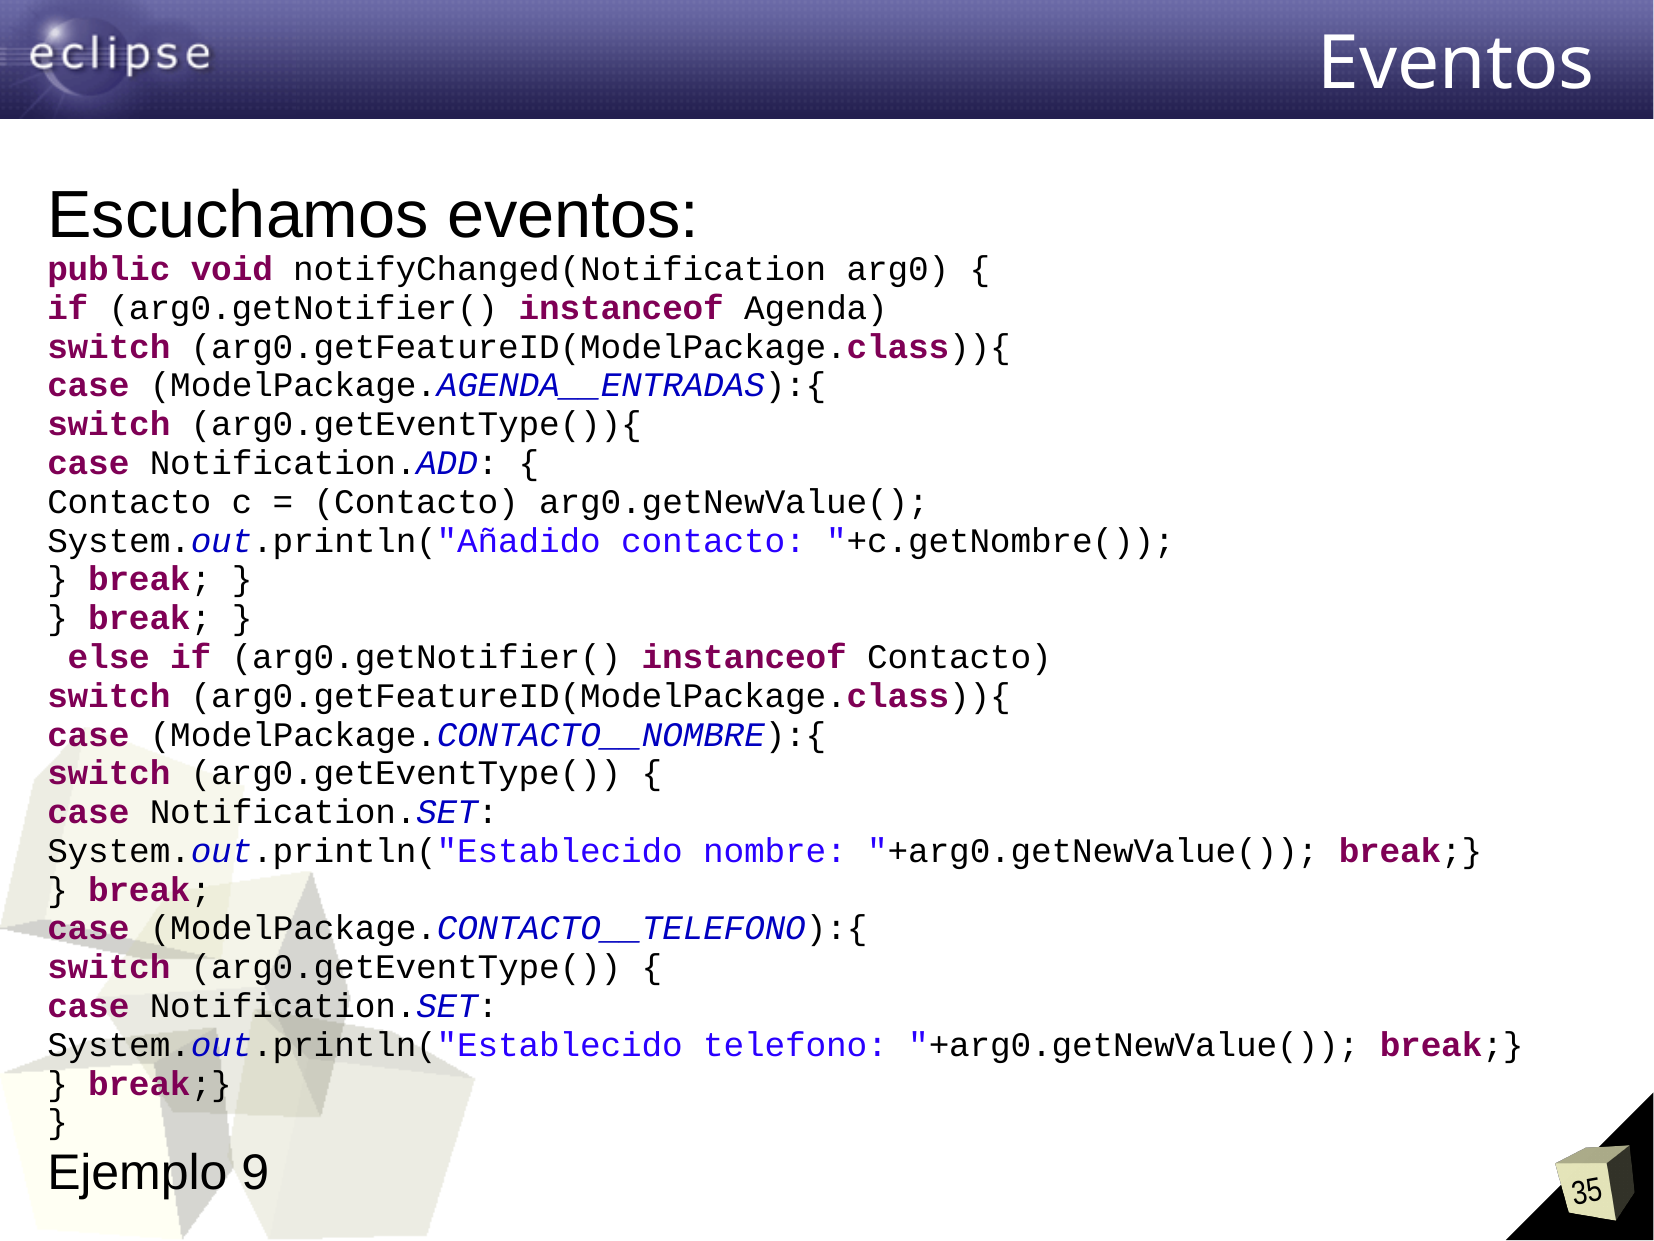

# Eventos
Escuchamos eventos:
public void notifyChanged(Notification arg0) {
if (arg0.getNotifier() instanceof Agenda)
switch (arg0.getFeatureID(ModelPackage.class)){
case (ModelPackage.AGENDA__ENTRADAS):{
switch (arg0.getEventType()){
case Notification.ADD: {
Contacto c = (Contacto) arg0.getNewValue();
System.out.println("Añadido contacto: "+c.getNombre());
} break; }
} break; }
 else if (arg0.getNotifier() instanceof Contacto)
switch (arg0.getFeatureID(ModelPackage.class)){
case (ModelPackage.CONTACTO__NOMBRE):{
switch (arg0.getEventType()) {
case Notification.SET:
System.out.println("Establecido nombre: "+arg0.getNewValue()); break;}
} break;
case (ModelPackage.CONTACTO__TELEFONO):{
switch (arg0.getEventType()) {
case Notification.SET:
System.out.println("Establecido telefono: "+arg0.getNewValue()); break;	}
} break;}
}
Ejemplo 9